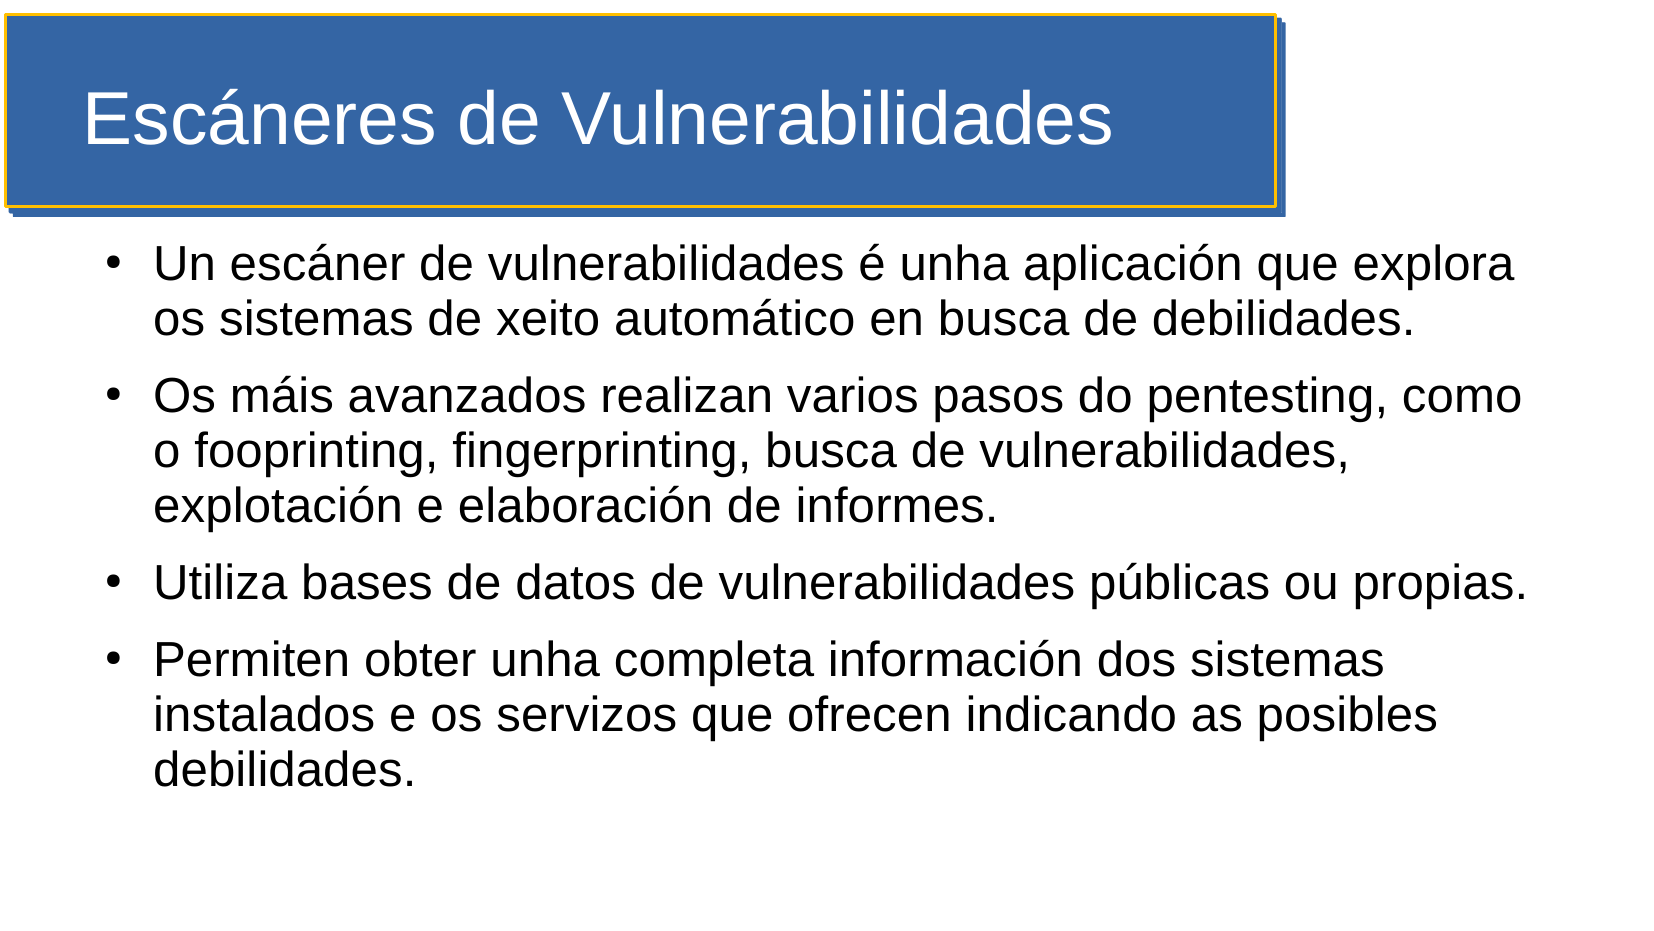

# Escáneres de Vulnerabilidades
Un escáner de vulnerabilidades é unha aplicación que explora os sistemas de xeito automático en busca de debilidades.
Os máis avanzados realizan varios pasos do pentesting, como o fooprinting, fingerprinting, busca de vulnerabilidades, explotación e elaboración de informes.
Utiliza bases de datos de vulnerabilidades públicas ou propias.
Permiten obter unha completa información dos sistemas instalados e os servizos que ofrecen indicando as posibles debilidades.